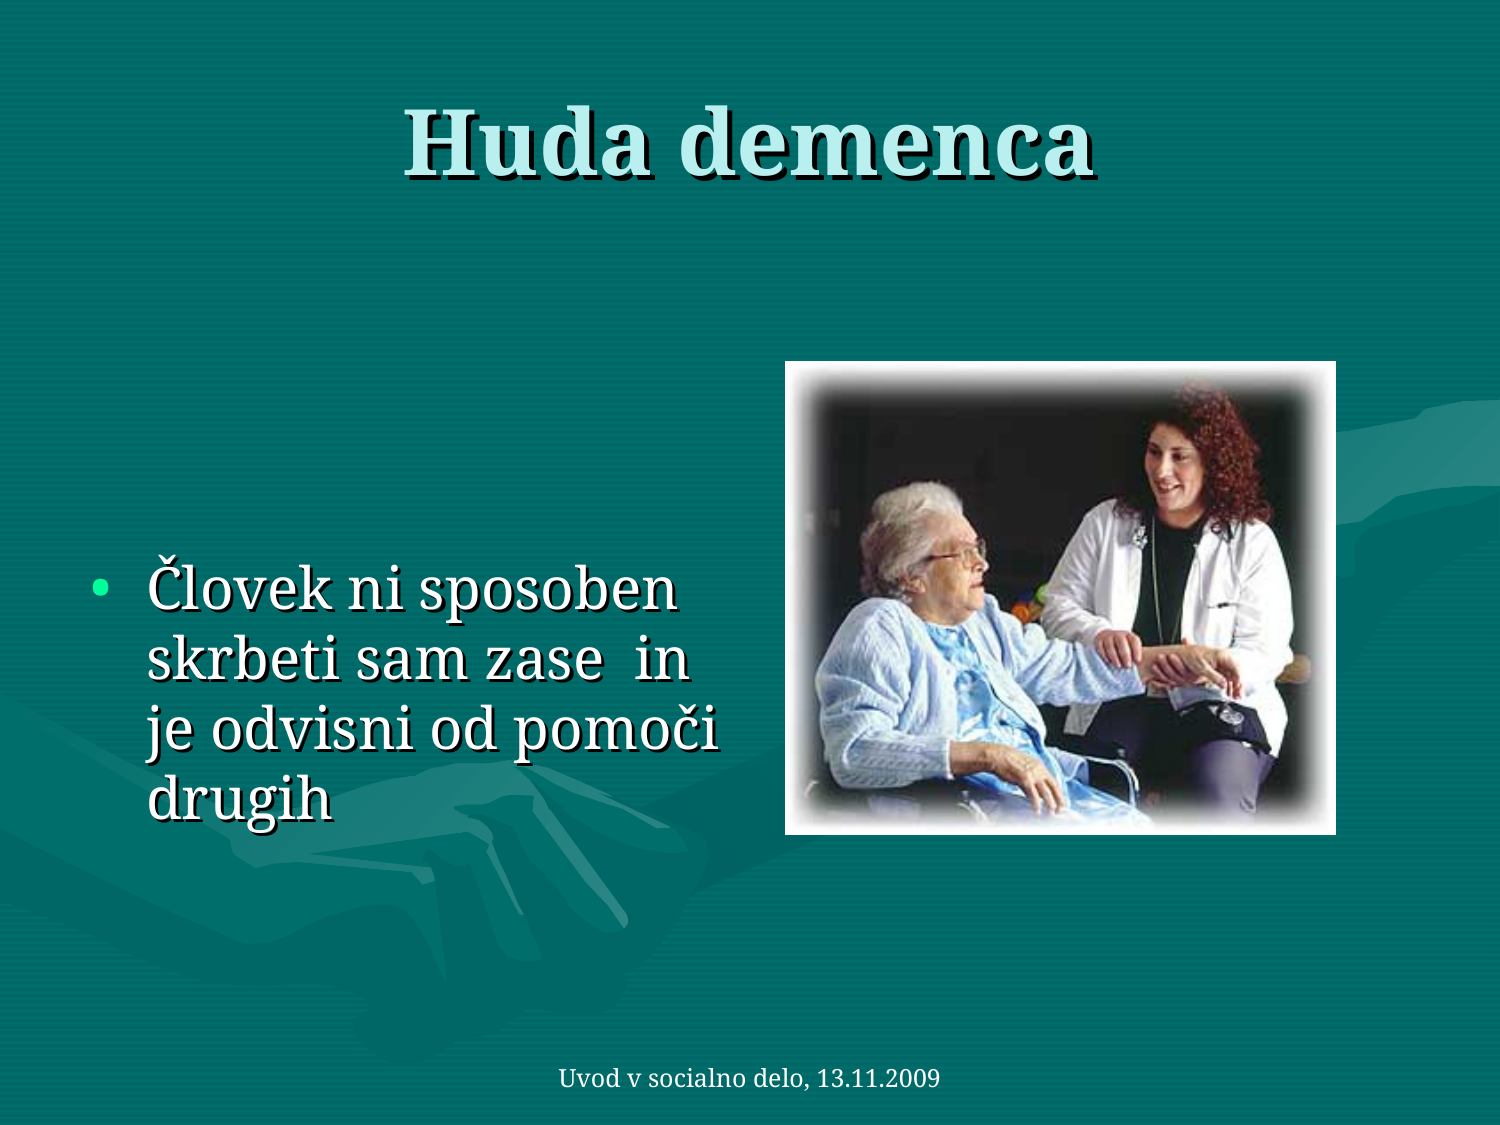

# Huda demenca
Človek ni sposoben skrbeti sam zase in je odvisni od pomoči drugih
Uvod v socialno delo, 13.11.2009